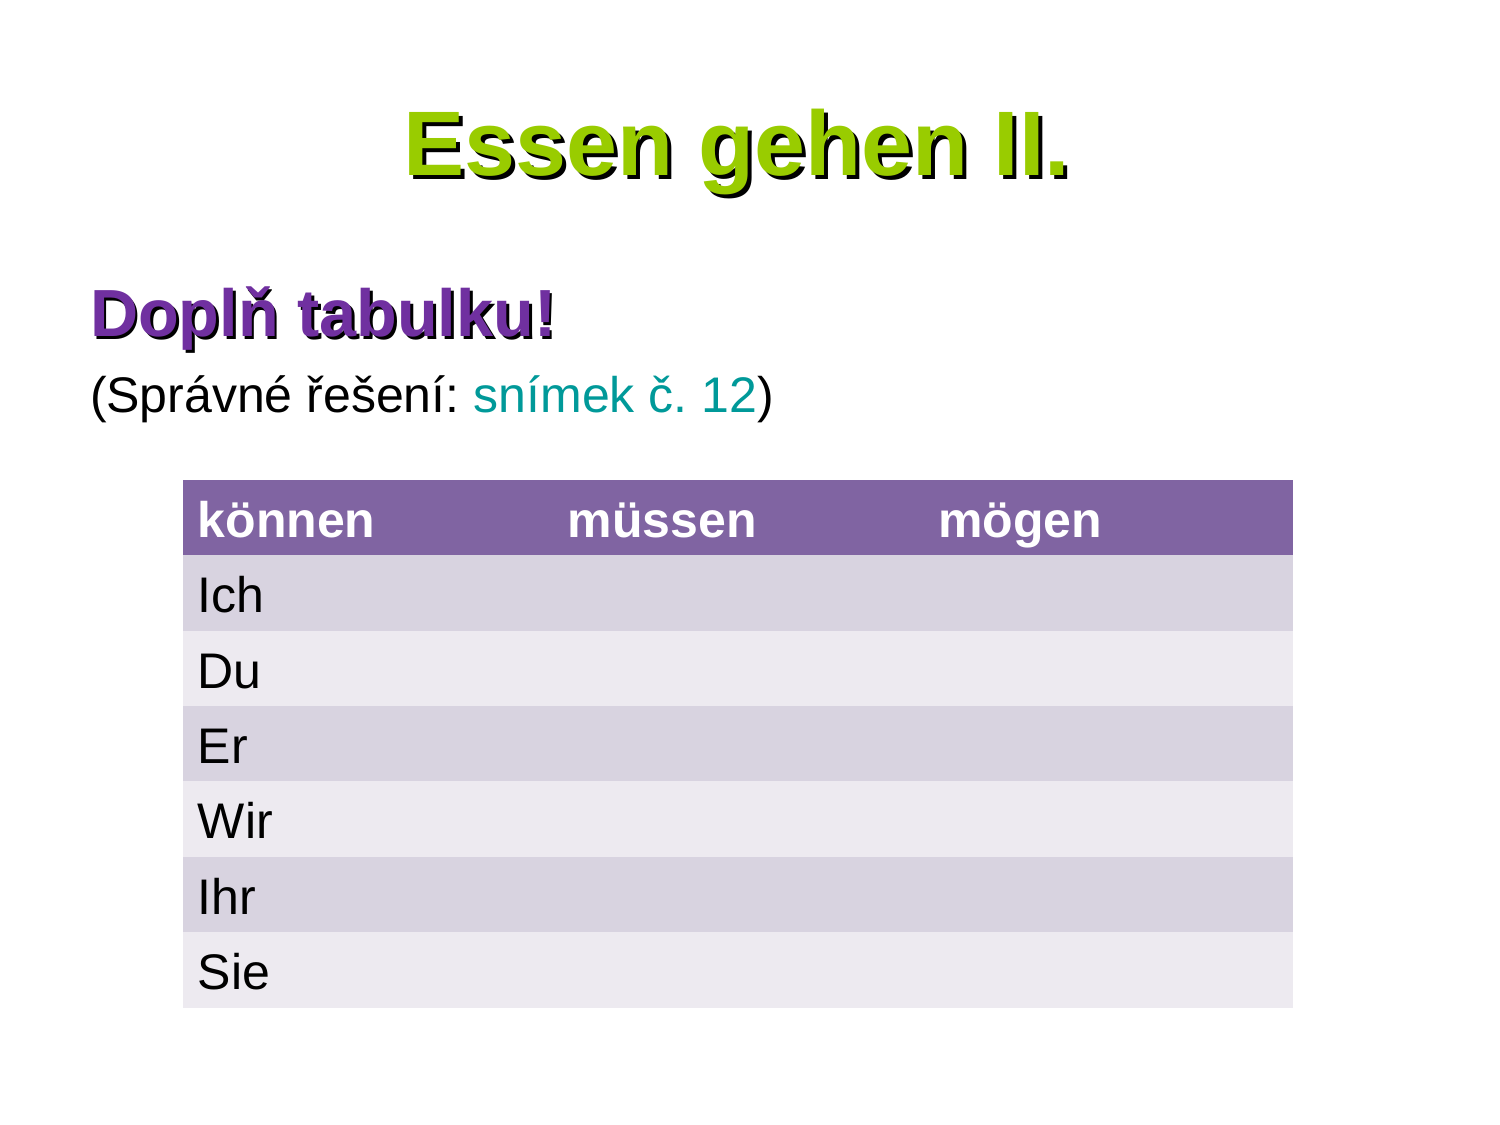

# Essen gehen II.
Doplň tabulku!
(Správné řešení: snímek č. 12)
| können | müssen | mögen |
| --- | --- | --- |
| Ich | | |
| Du | | |
| Er | | |
| Wir | | |
| Ihr | | |
| Sie | | |